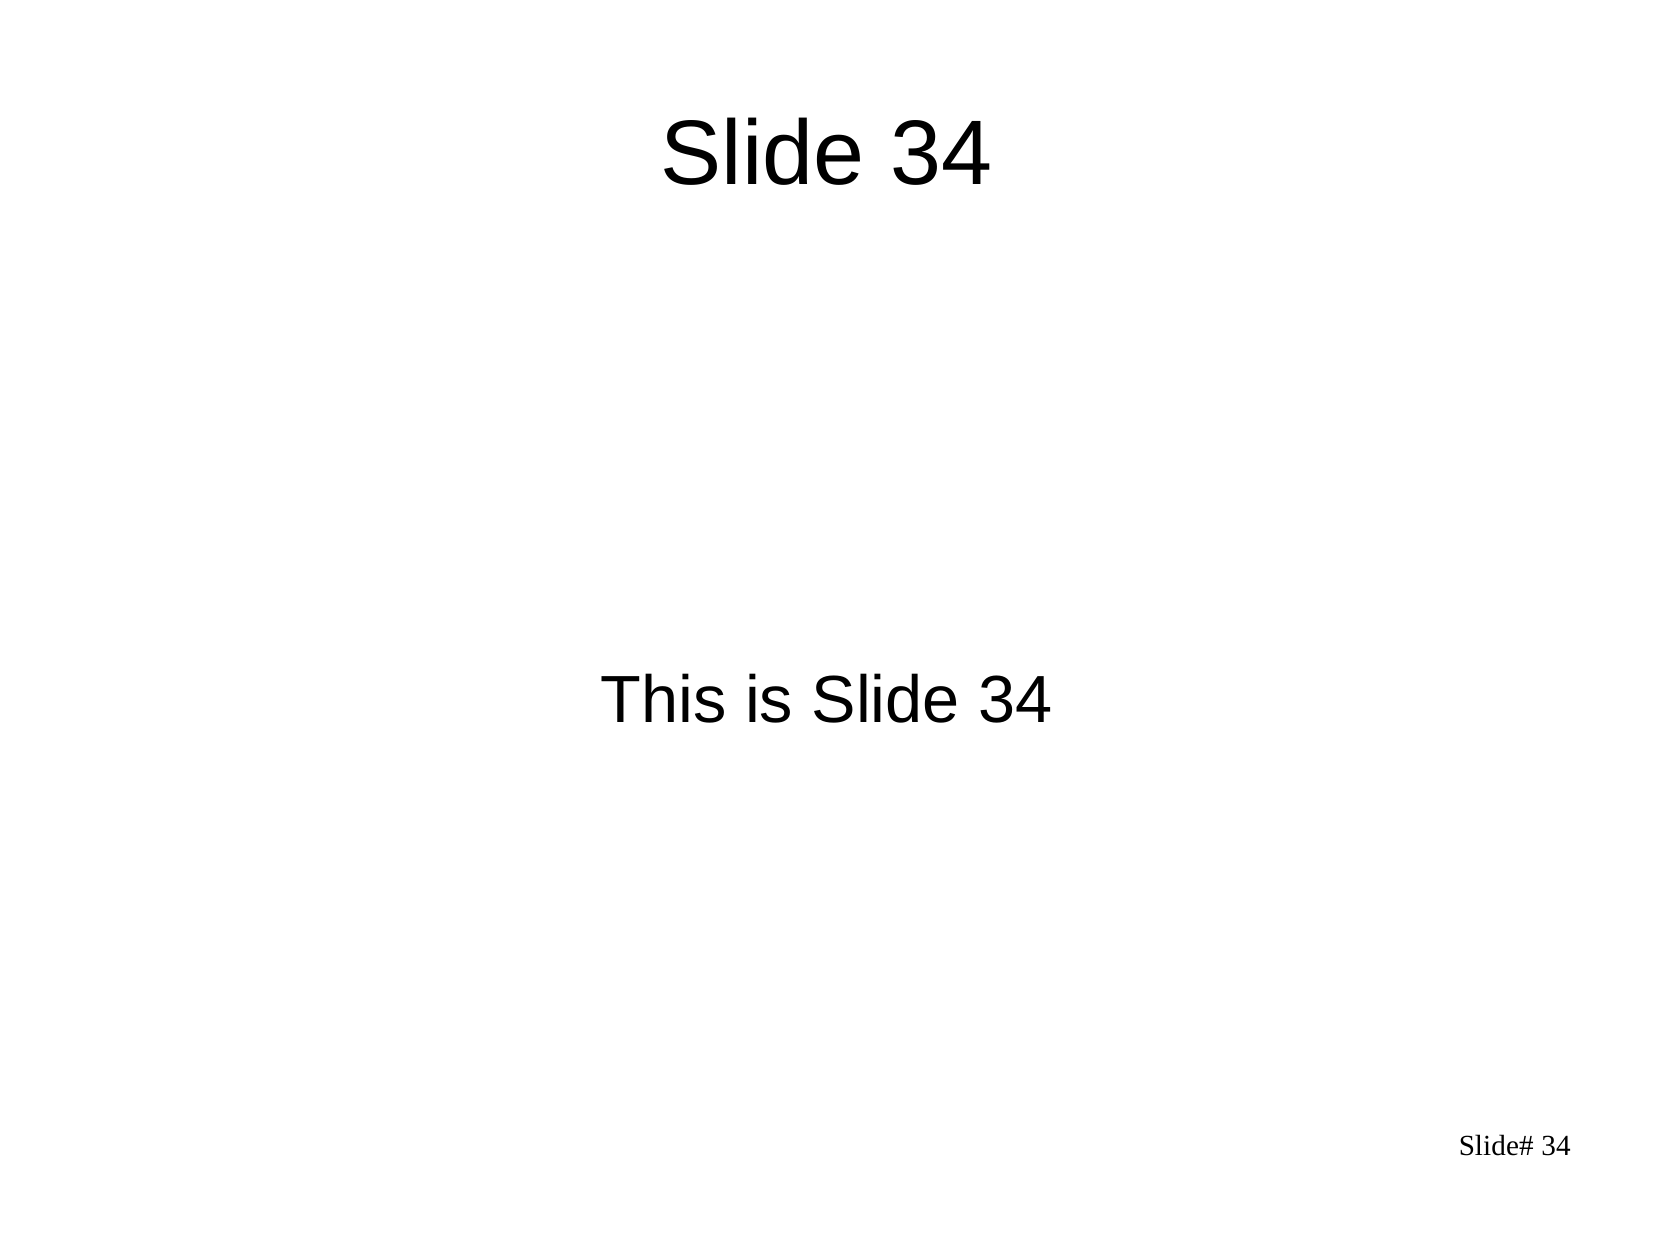

# Slide 34
This is Slide 34
34